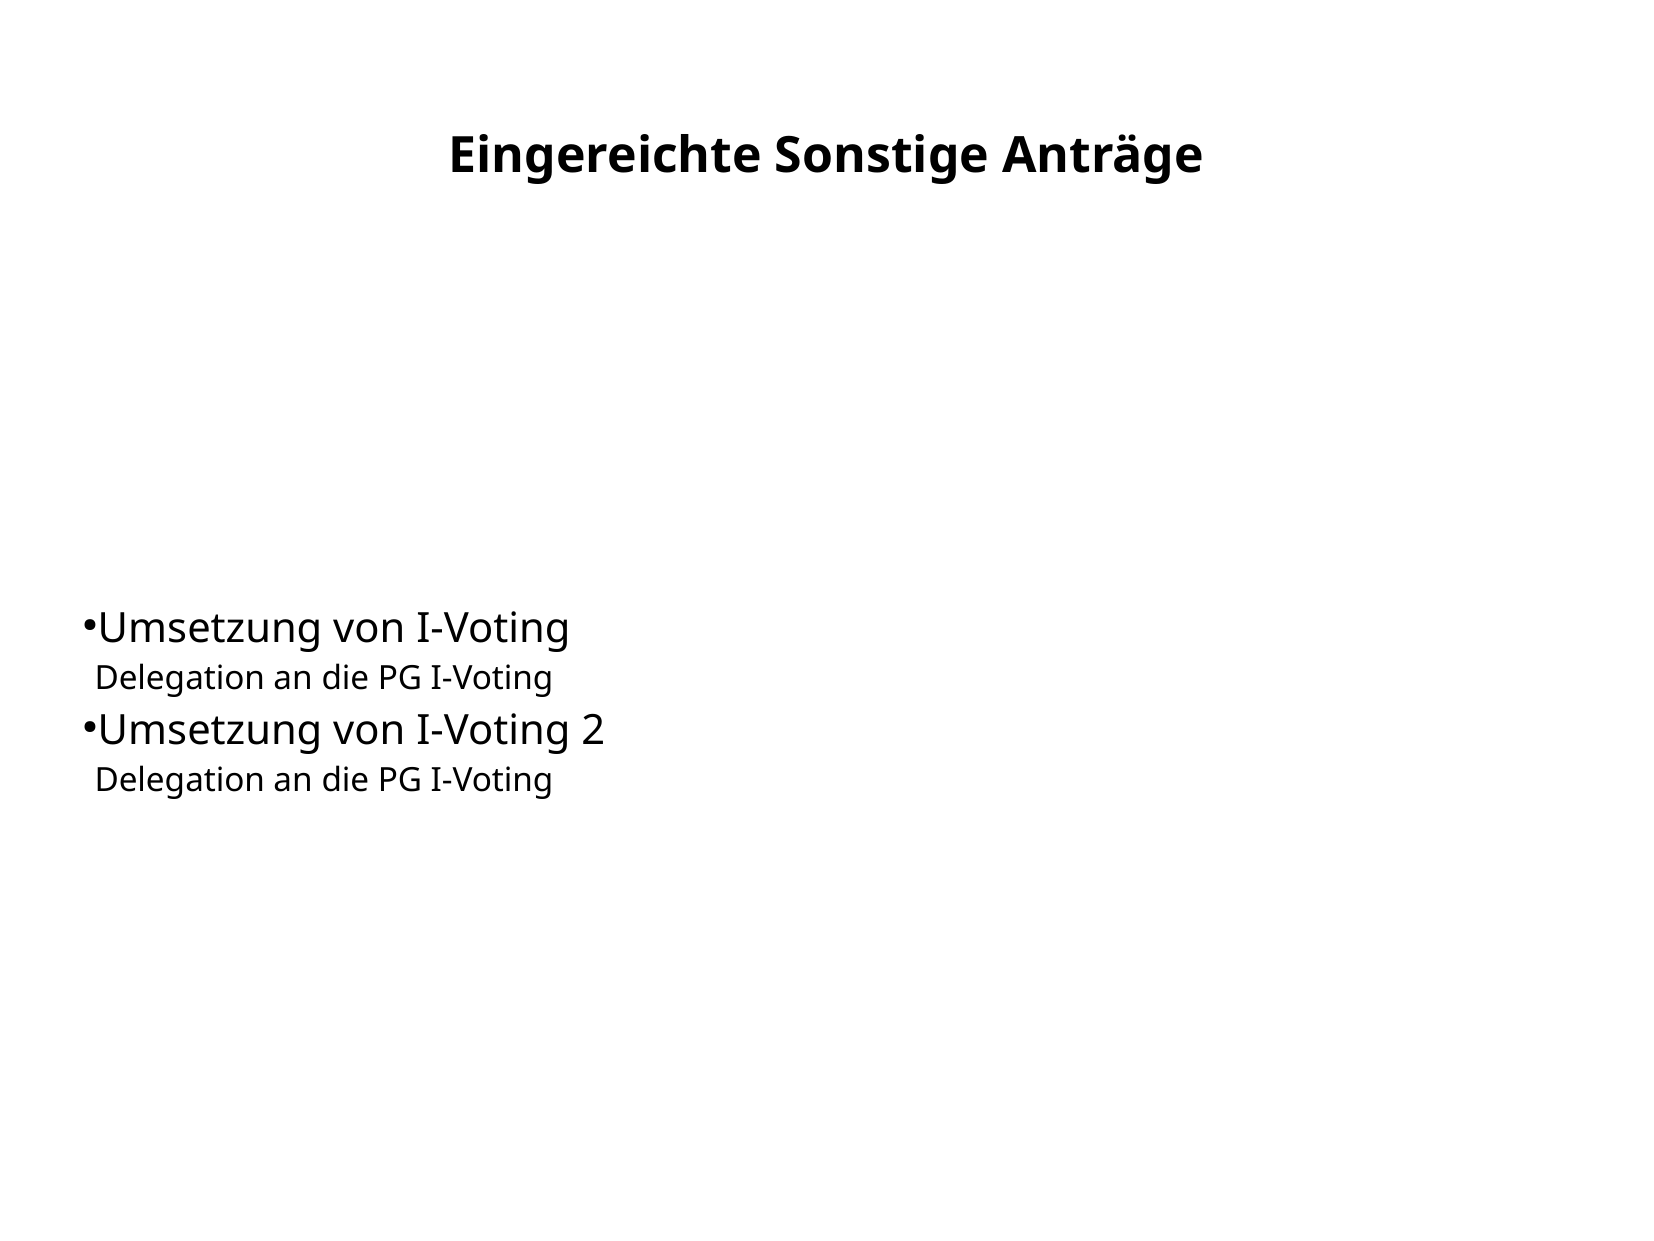

# Eingereichte Sonstige Anträge
Umsetzung von I-Voting
Delegation an die PG I-Voting
Umsetzung von I-Voting 2
Delegation an die PG I-Voting